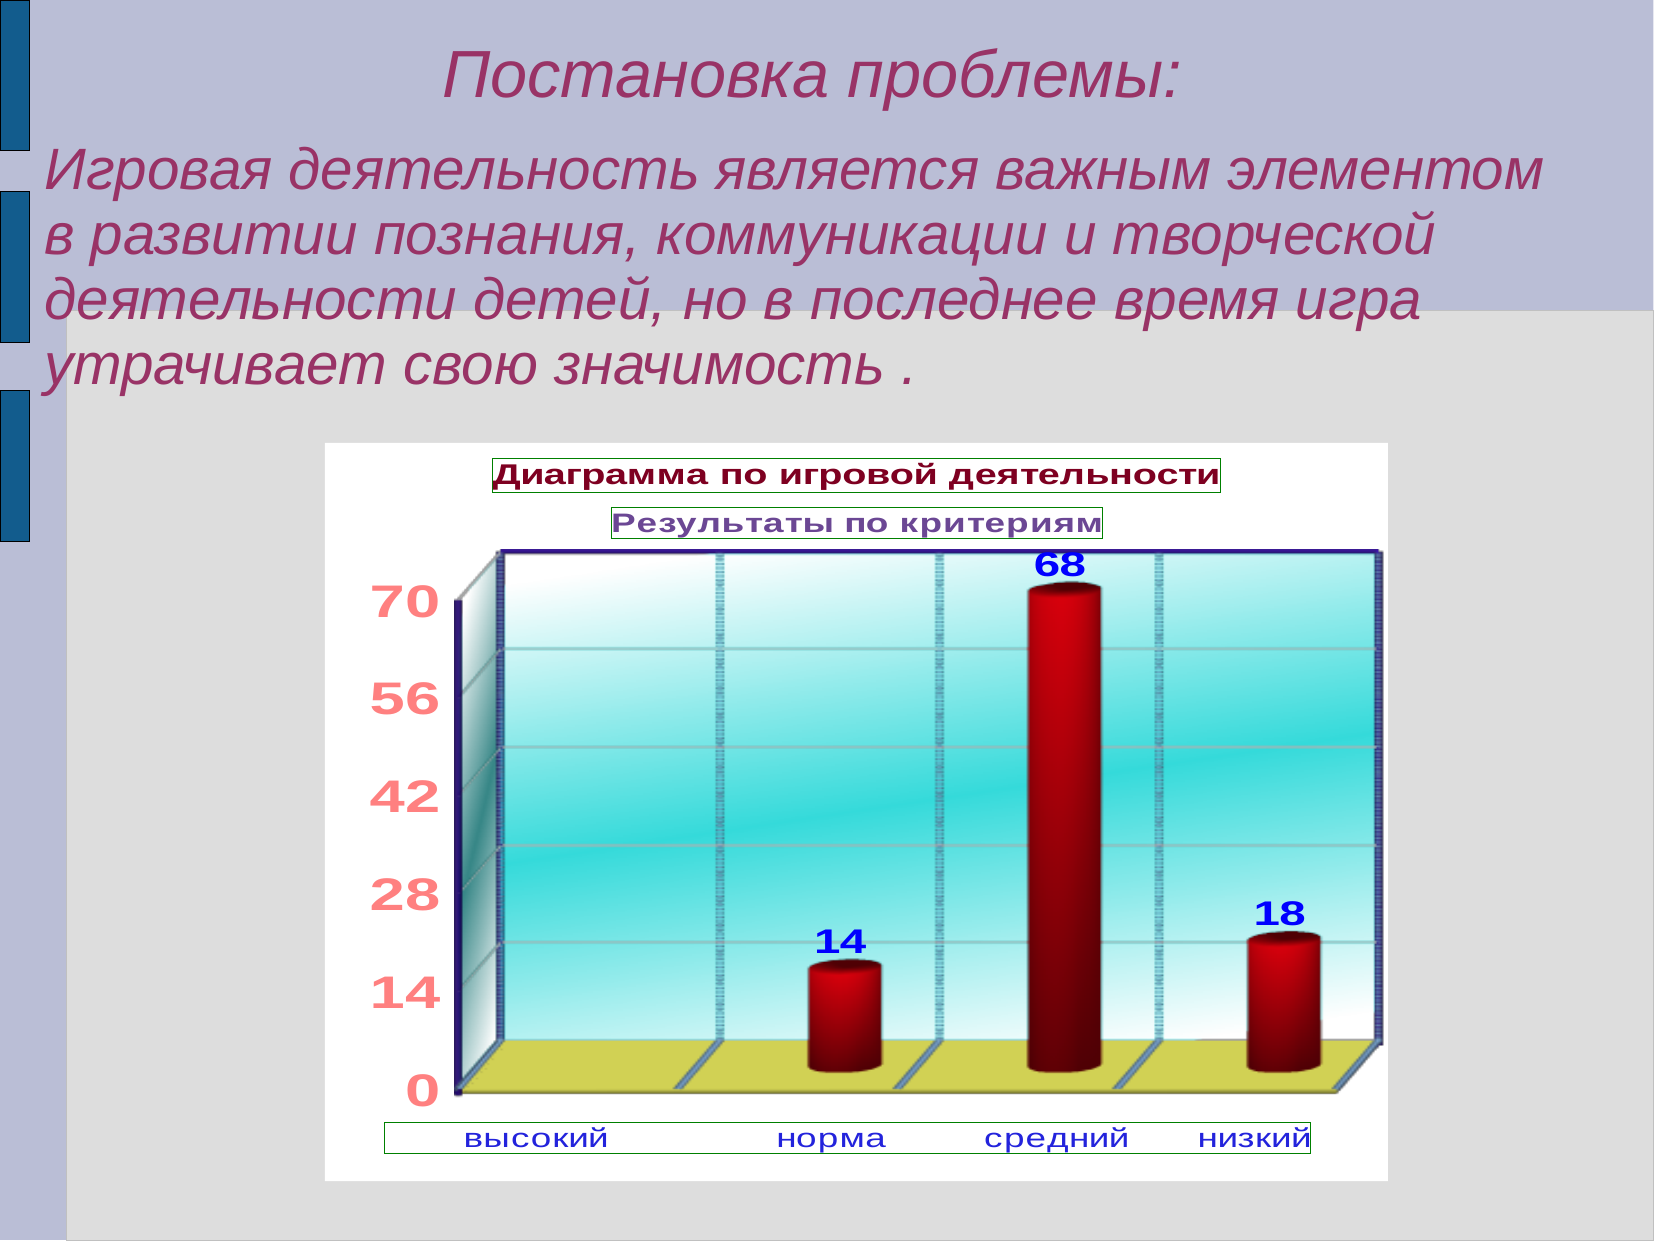

Постановка проблемы:
Игровая деятельность является важным элементом в развитии познания, коммуникации и творческой деятельности детей, но в последнее время игра утрачивает свою значимость .